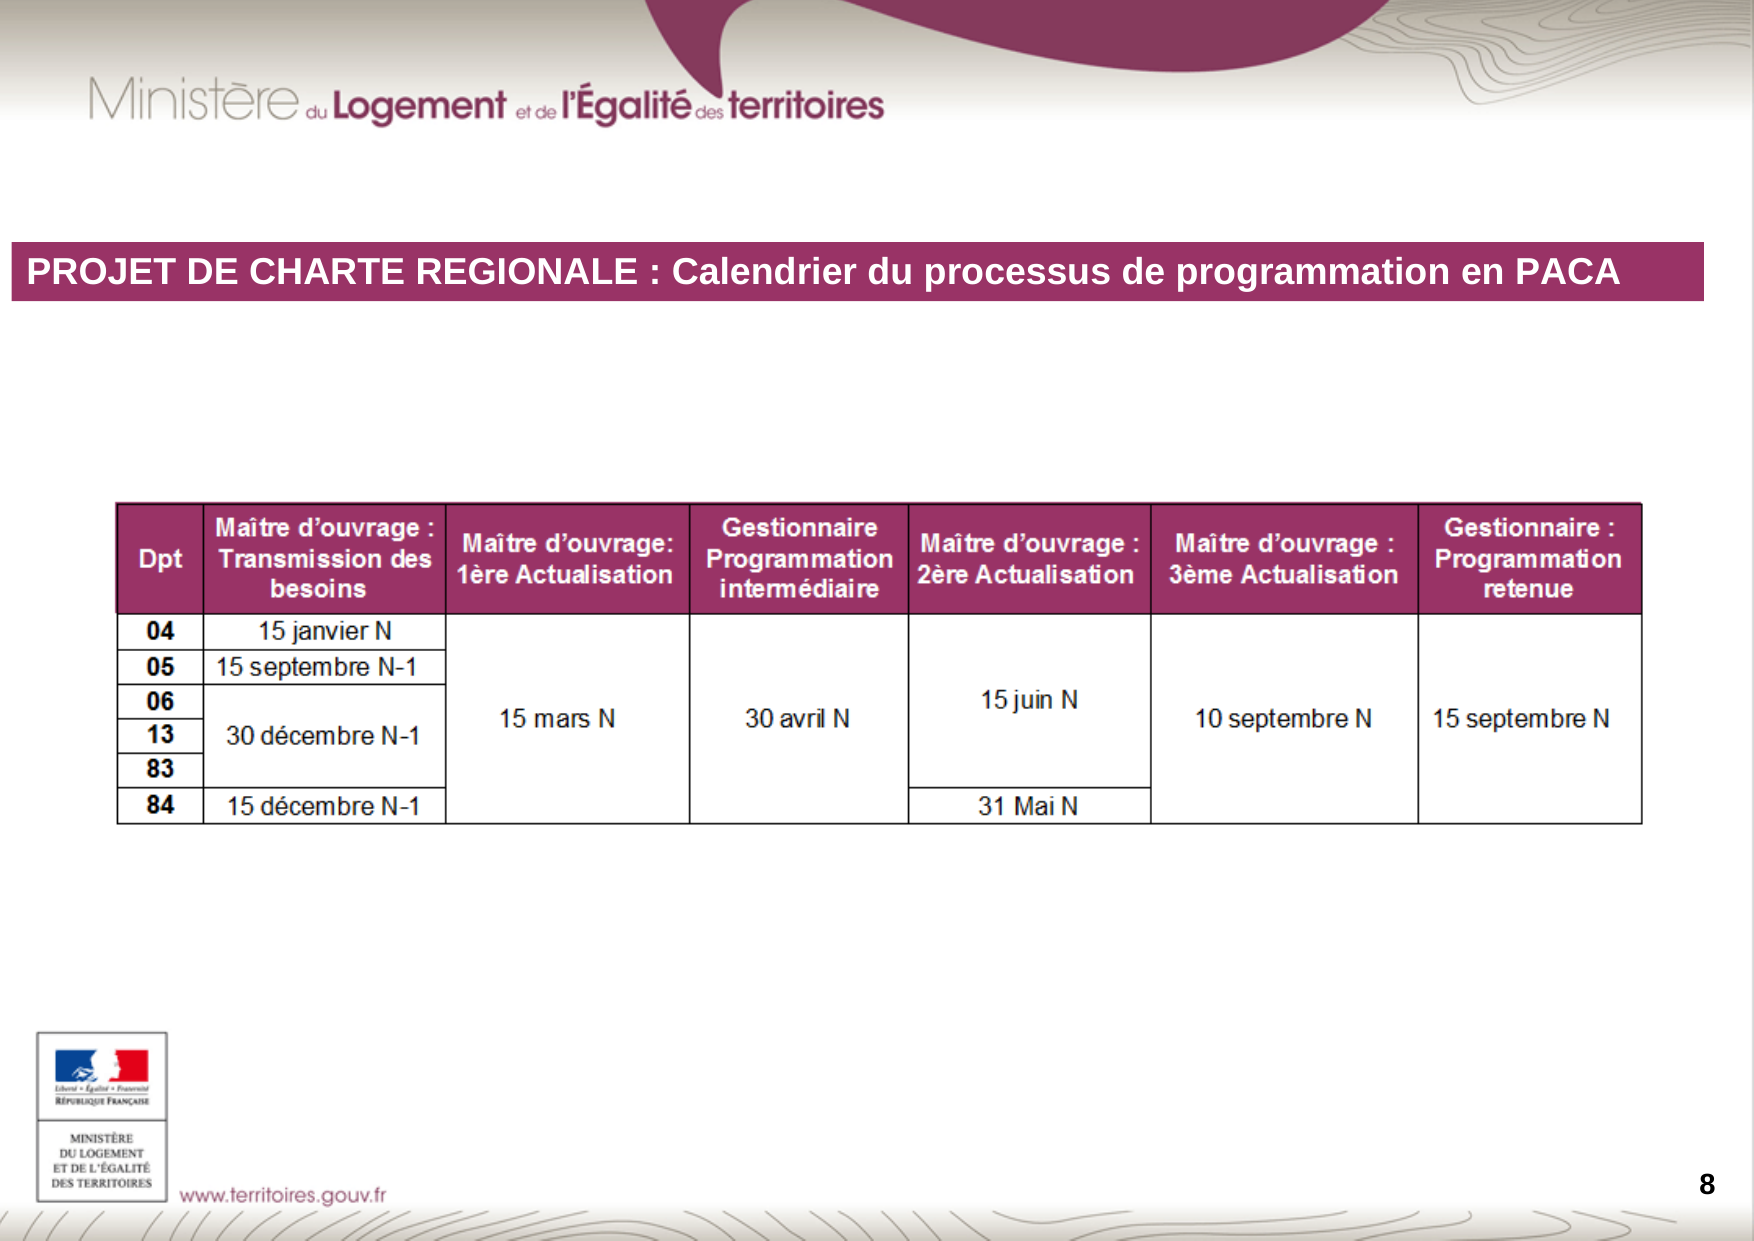

PROJET DE CHARTE REGIONALE : Calendrier du processus de programmation en PACA